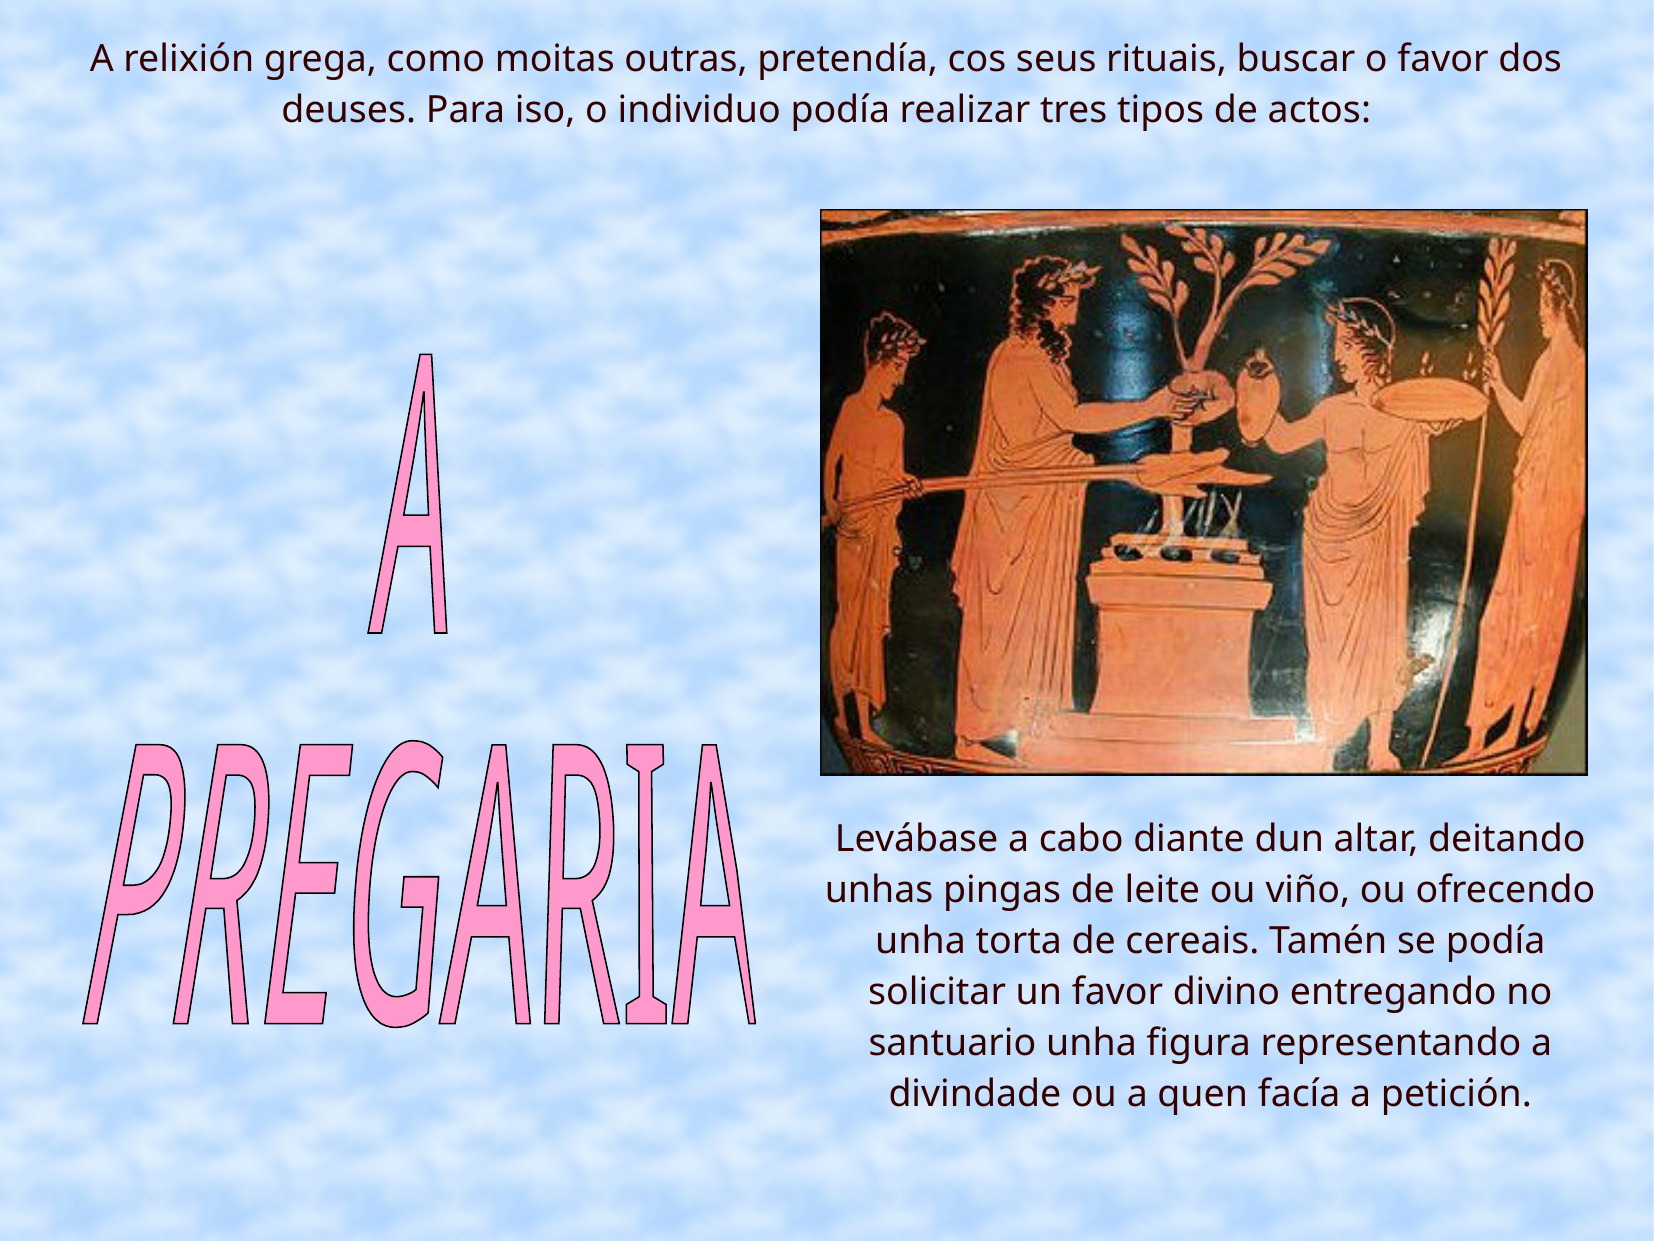

A relixión grega, como moitas outras, pretendía, cos seus rituais, buscar o favor dos deuses. Para iso, o individuo podía realizar tres tipos de actos:
A
PREGARIA
Levábase a cabo diante dun altar, deitando unhas pingas de leite ou viño, ou ofrecendo unha torta de cereais. Tamén se podía solicitar un favor divino entregando no santuario unha figura representando a divindade ou a quen facía a petición.